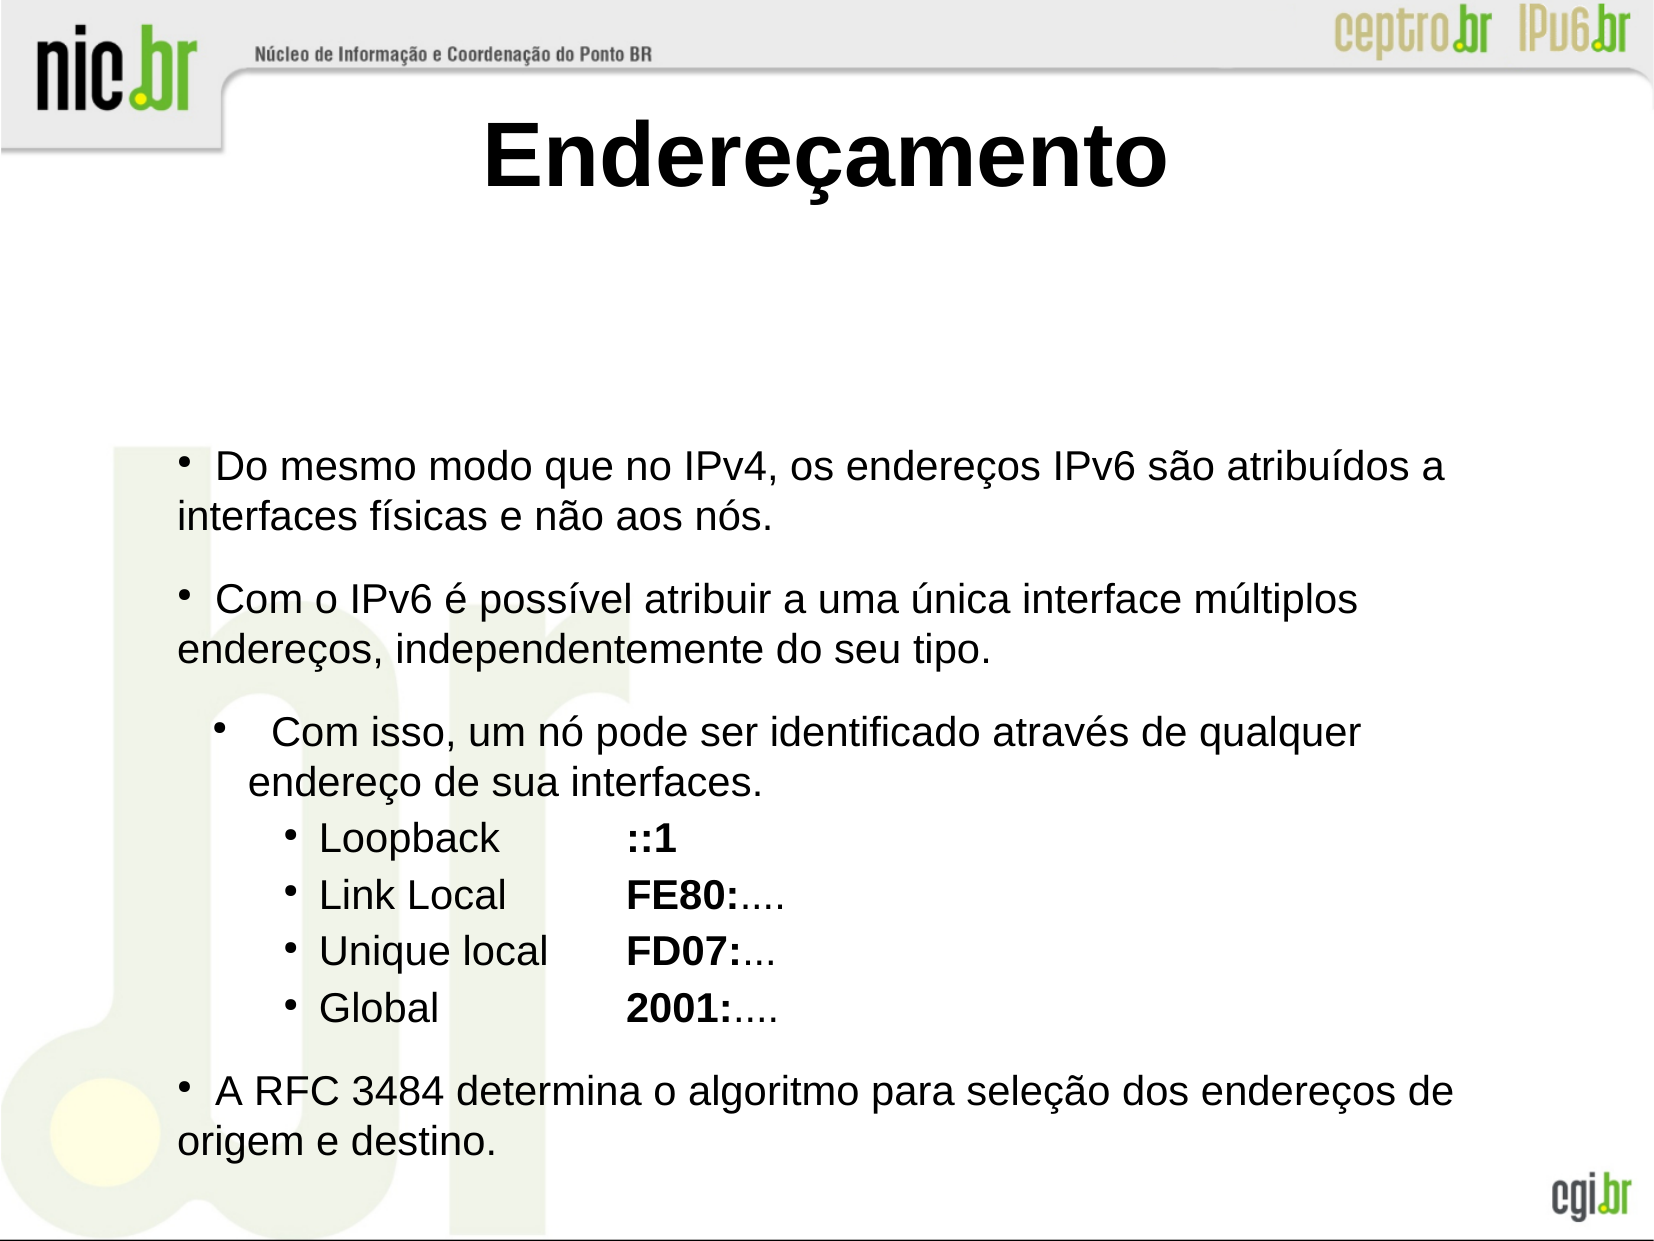

Endereçamento
 Do mesmo modo que no IPv4, os endereços IPv6 são atribuídos a interfaces físicas e não aos nós.
 Com o IPv6 é possível atribuir a uma única interface múltiplos endereços, independentemente do seu tipo.
 Com isso, um nó pode ser identificado através de qualquer endereço de sua interfaces.
Loopback		::1
Link Local		FE80:....
Unique local		FD07:...
Global			2001:....
 A RFC 3484 determina o algoritmo para seleção dos endereços de origem e destino.